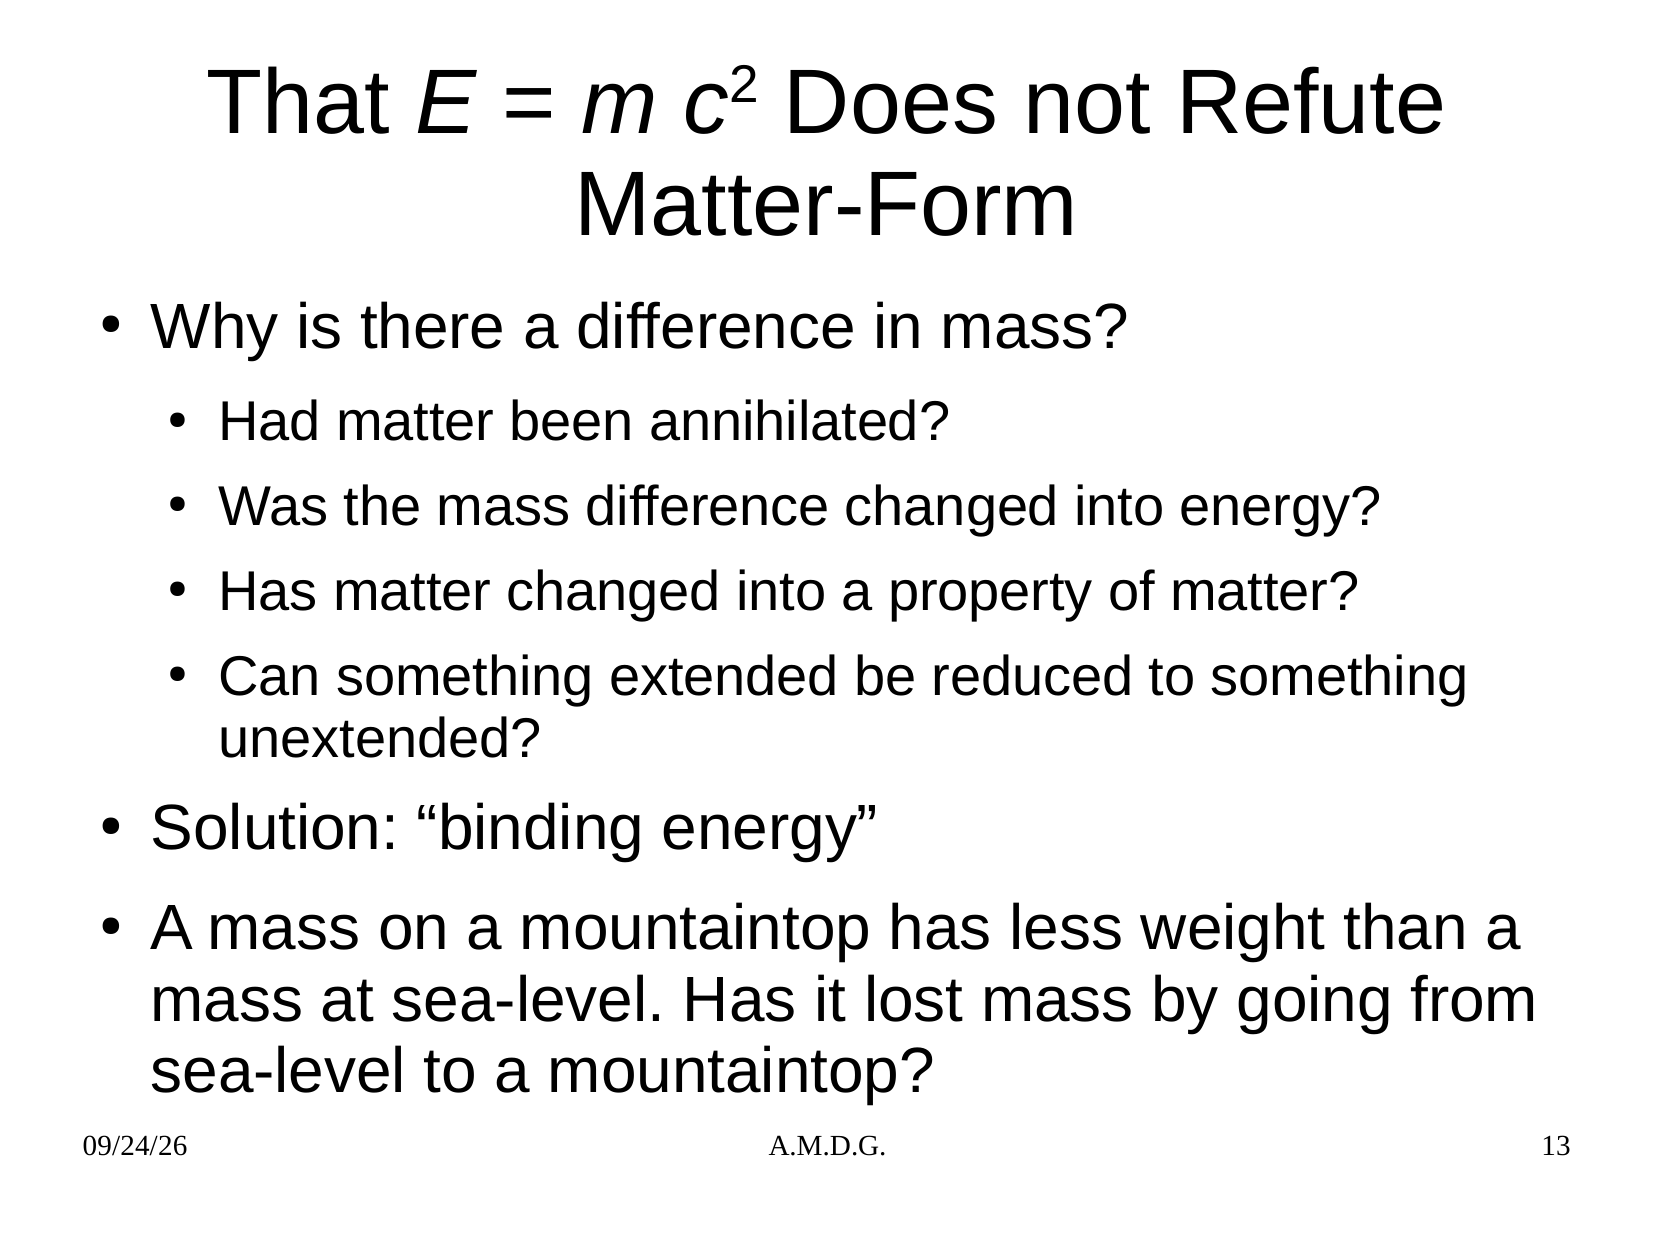

# That E = m c2 Does not Refute Matter-Form
Why is there a difference in mass?
Had matter been annihilated?
Was the mass difference changed into energy?
Has matter changed into a property of matter?
Can something extended be reduced to something unextended?
Solution: “binding energy”
A mass on a mountaintop has less weight than a mass at sea-level. Has it lost mass by going from sea-level to a mountaintop?
`
A.M.D.G.
13